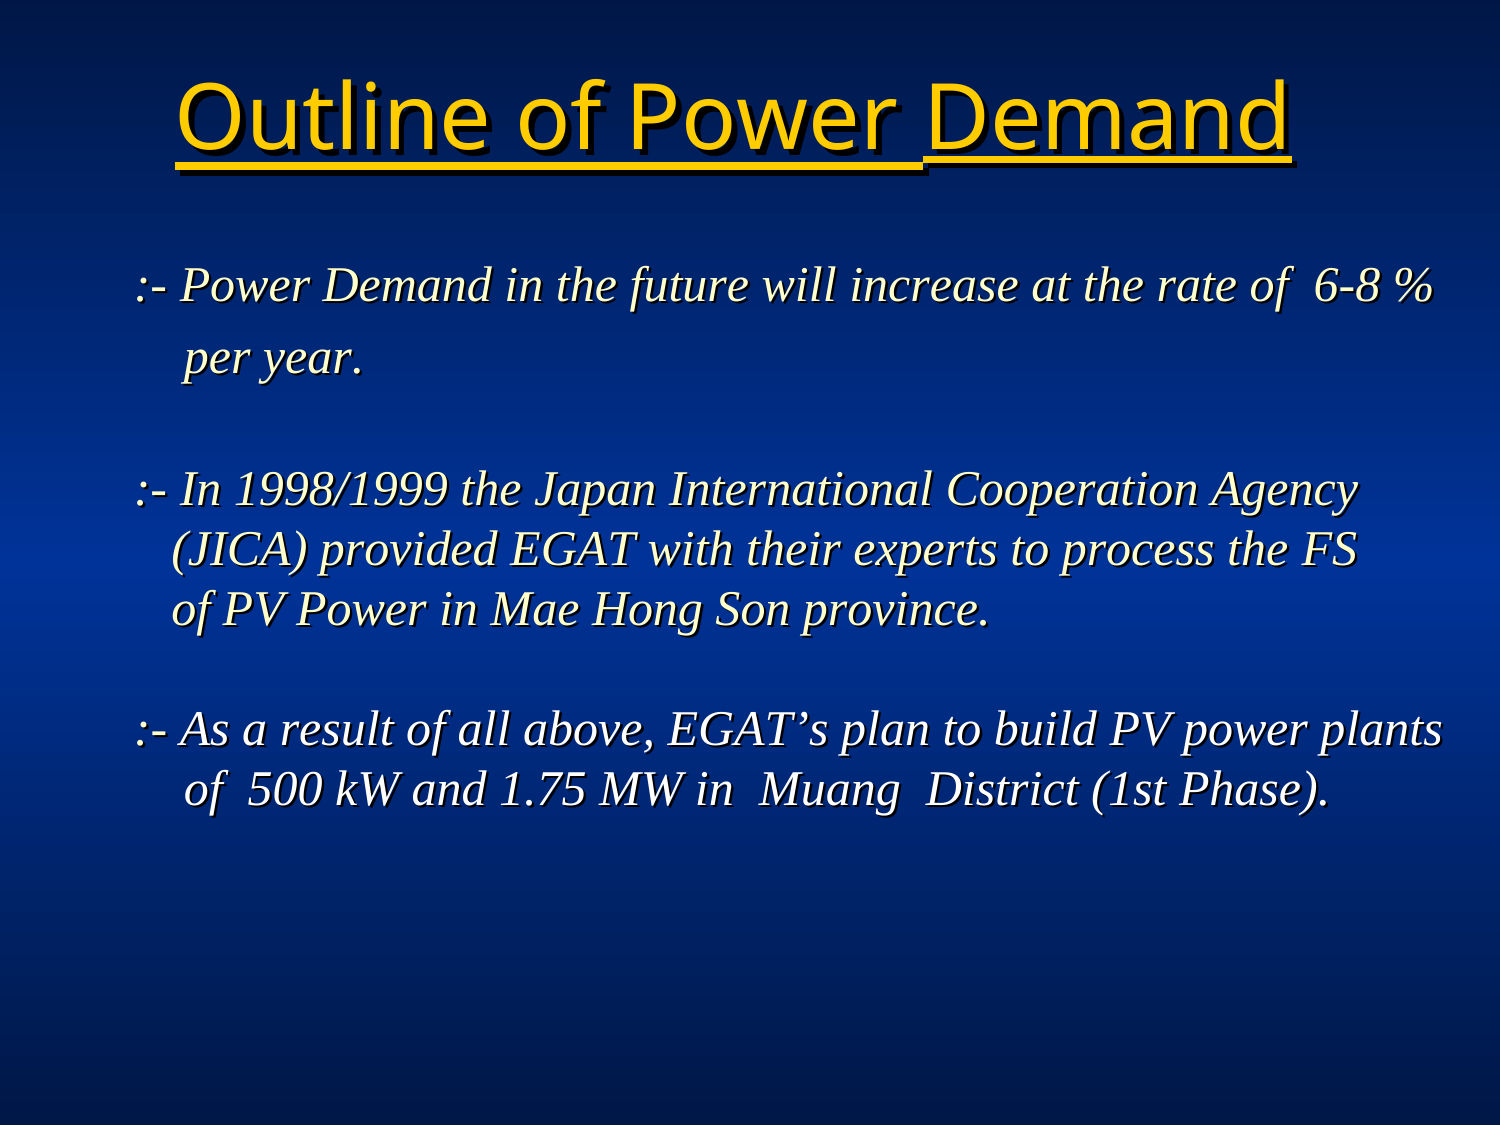

Outline of Power Demand
:- Power Demand in the future will increase at the rate of 6-8 %
 per year.
:- In 1998/1999 the Japan International Cooperation Agency
 (JICA) provided EGAT with their experts to process the FS
 of PV Power in Mae Hong Son province.
:- As a result of all above, EGAT’s plan to build PV power plants
 of 500 kW and 1.75 MW in Muang District (1st Phase).